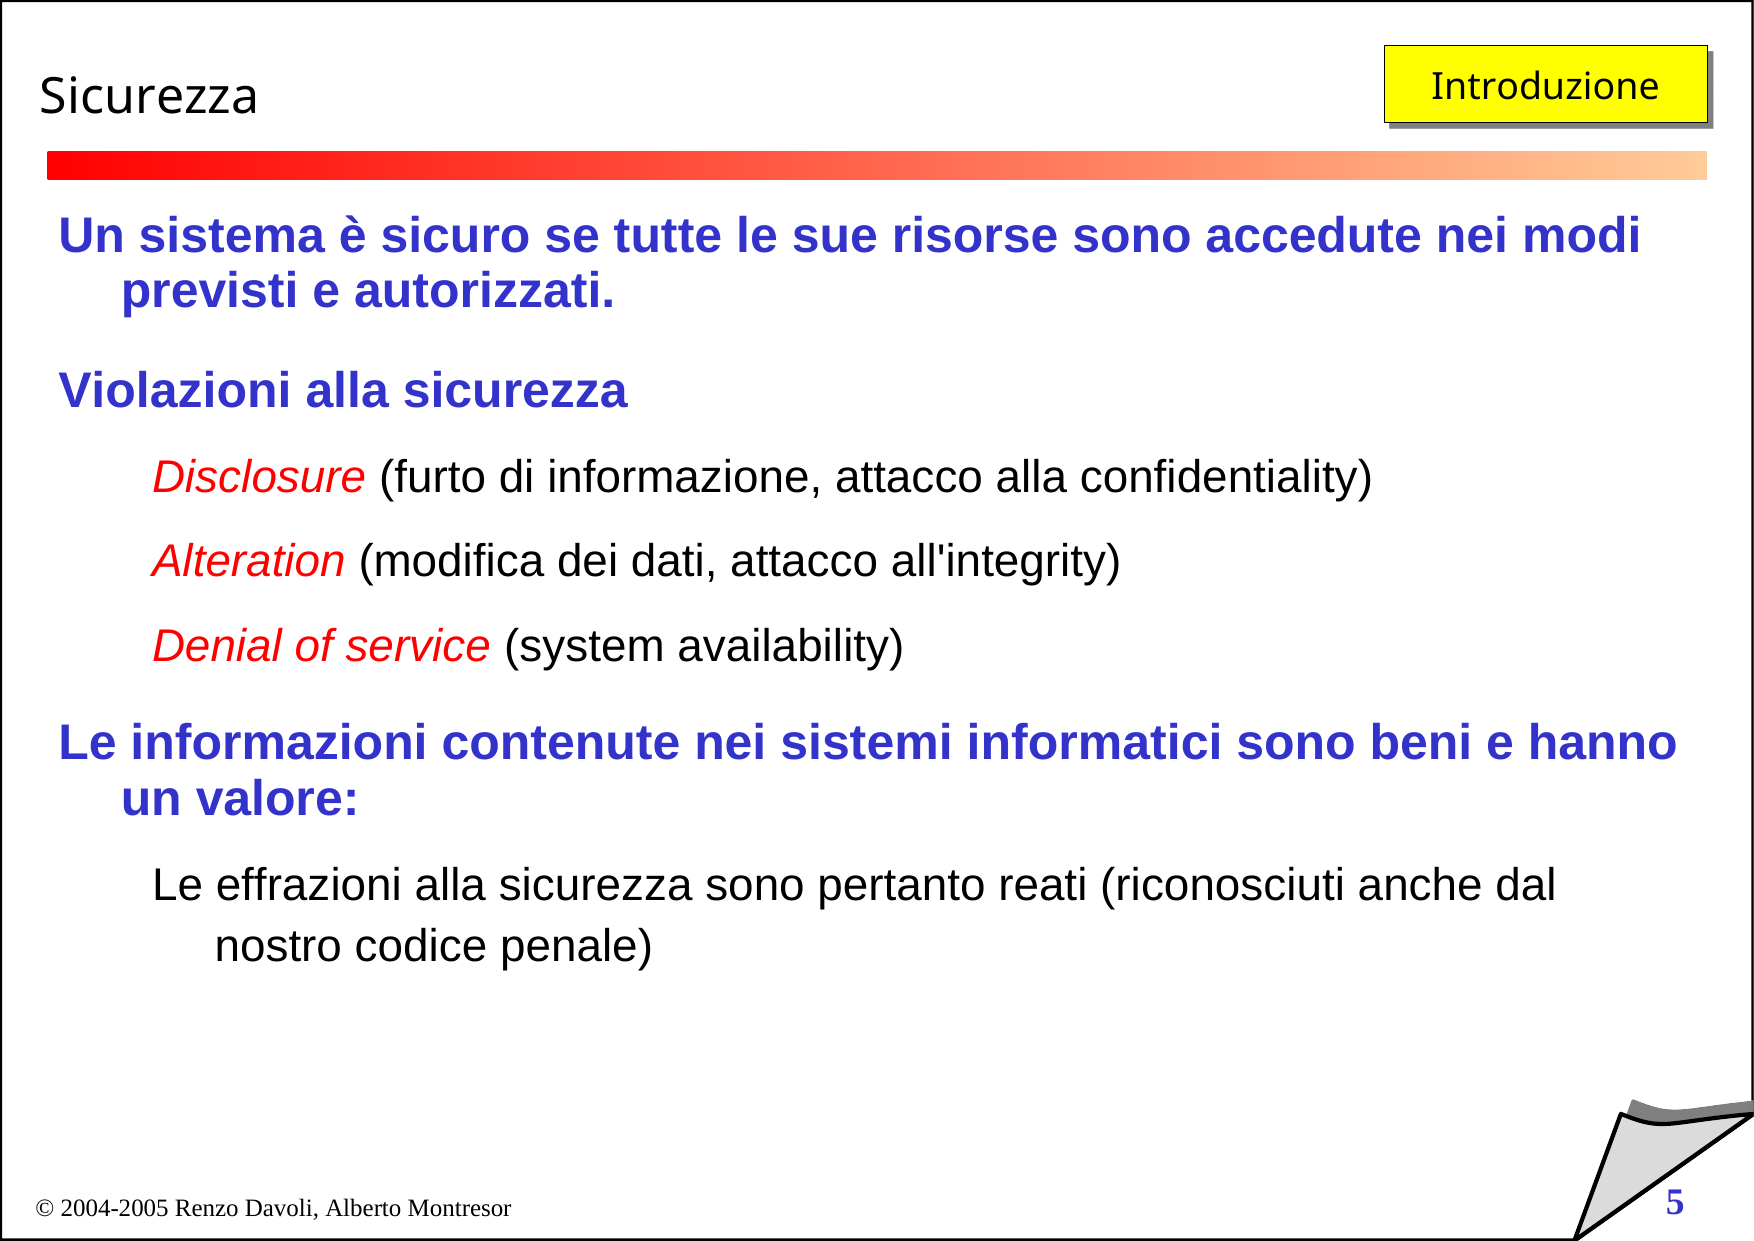

Introduzione
# Sicurezza
Un sistema è sicuro se tutte le sue risorse sono accedute nei modi previsti e autorizzati.
Violazioni alla sicurezza
Disclosure (furto di informazione, attacco alla confidentiality)
Alteration (modifica dei dati, attacco all'integrity)
Denial of service (system availability)
Le informazioni contenute nei sistemi informatici sono beni e hanno un valore:
Le effrazioni alla sicurezza sono pertanto reati (riconosciuti anche dal nostro codice penale)